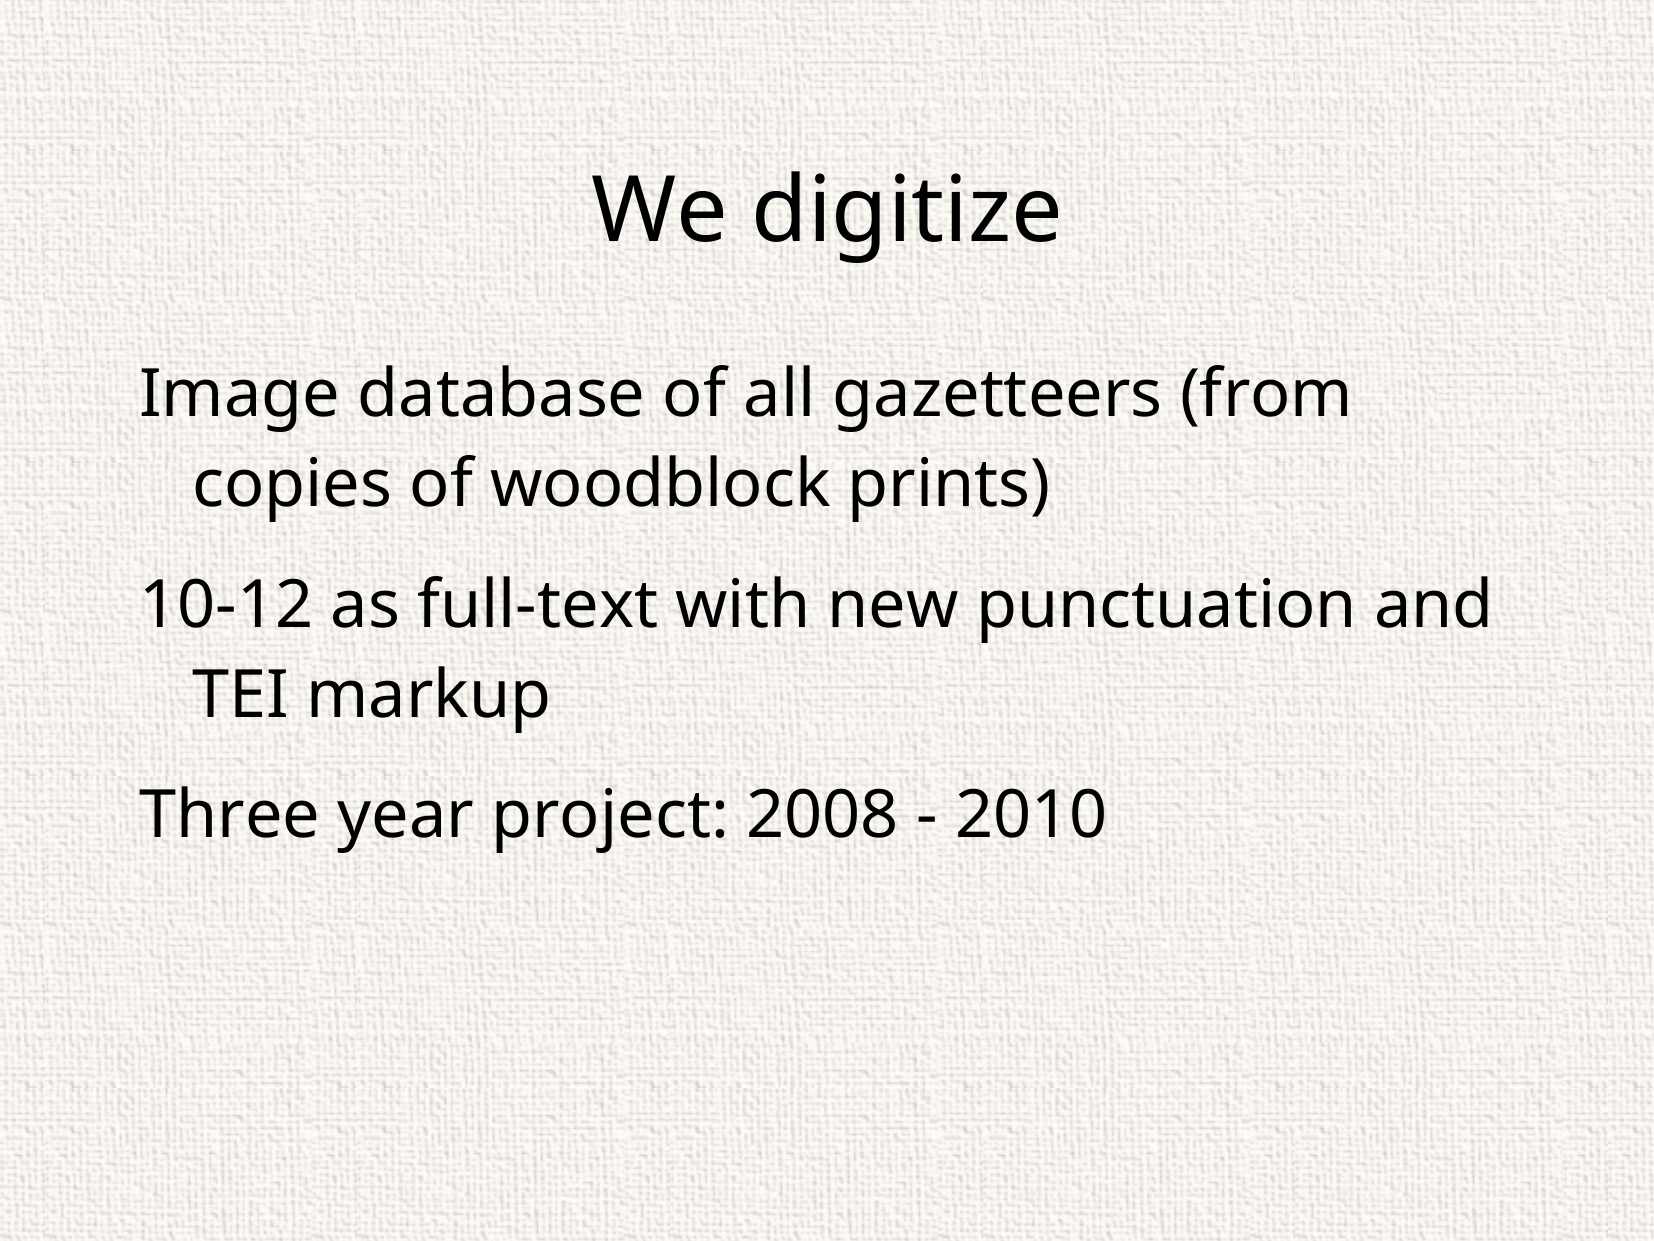

# We digitize
Image database of all gazetteers (from copies of woodblock prints)
10-12 as full-text with new punctuation and TEI markup
Three year project: 2008 - 2010